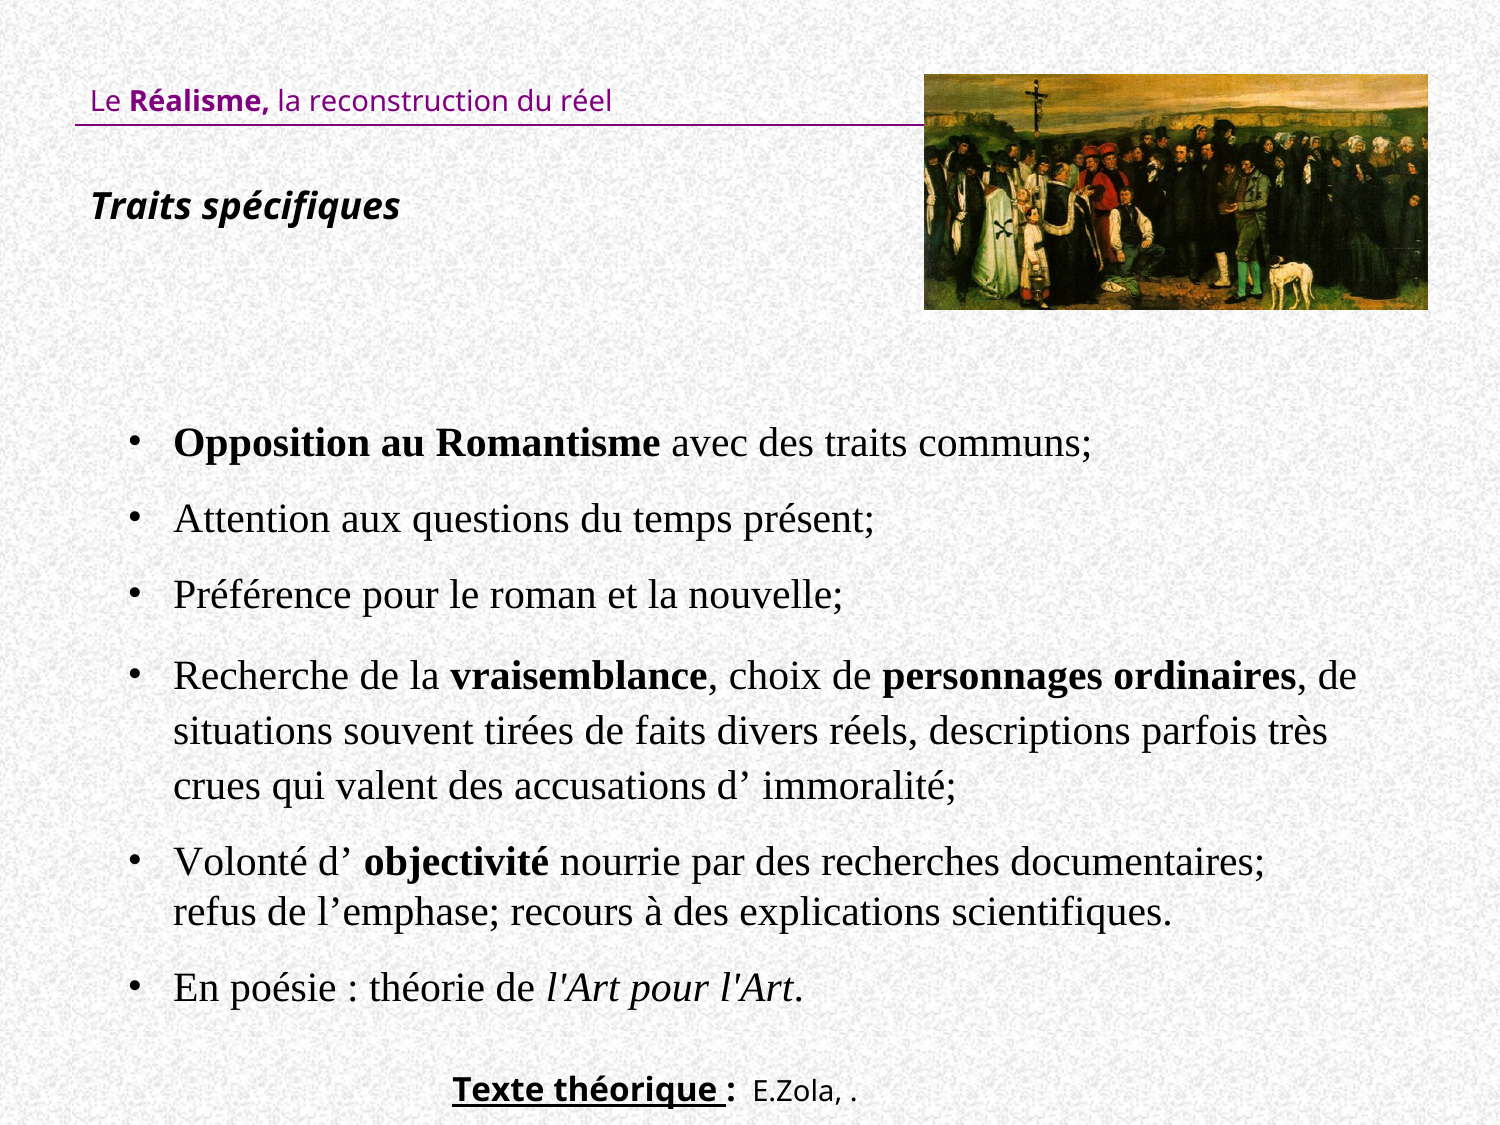

Le Réalisme, la reconstruction du réel
Traits spécifiques
Opposition au Romantisme avec des traits communs;
Attention aux questions du temps présent;
Préférence pour le roman et la nouvelle;
Recherche de la vraisemblance, choix de personnages ordinaires, de situations souvent tirées de faits divers réels, descriptions parfois très crues qui valent des accusations d’ immoralité;
Volonté d’ objectivité nourrie par des recherches documentaires; refus de l’emphase; recours à des explications scientifiques.
En poésie : théorie de l'Art pour l'Art.
Texte théorique : E.Zola, .